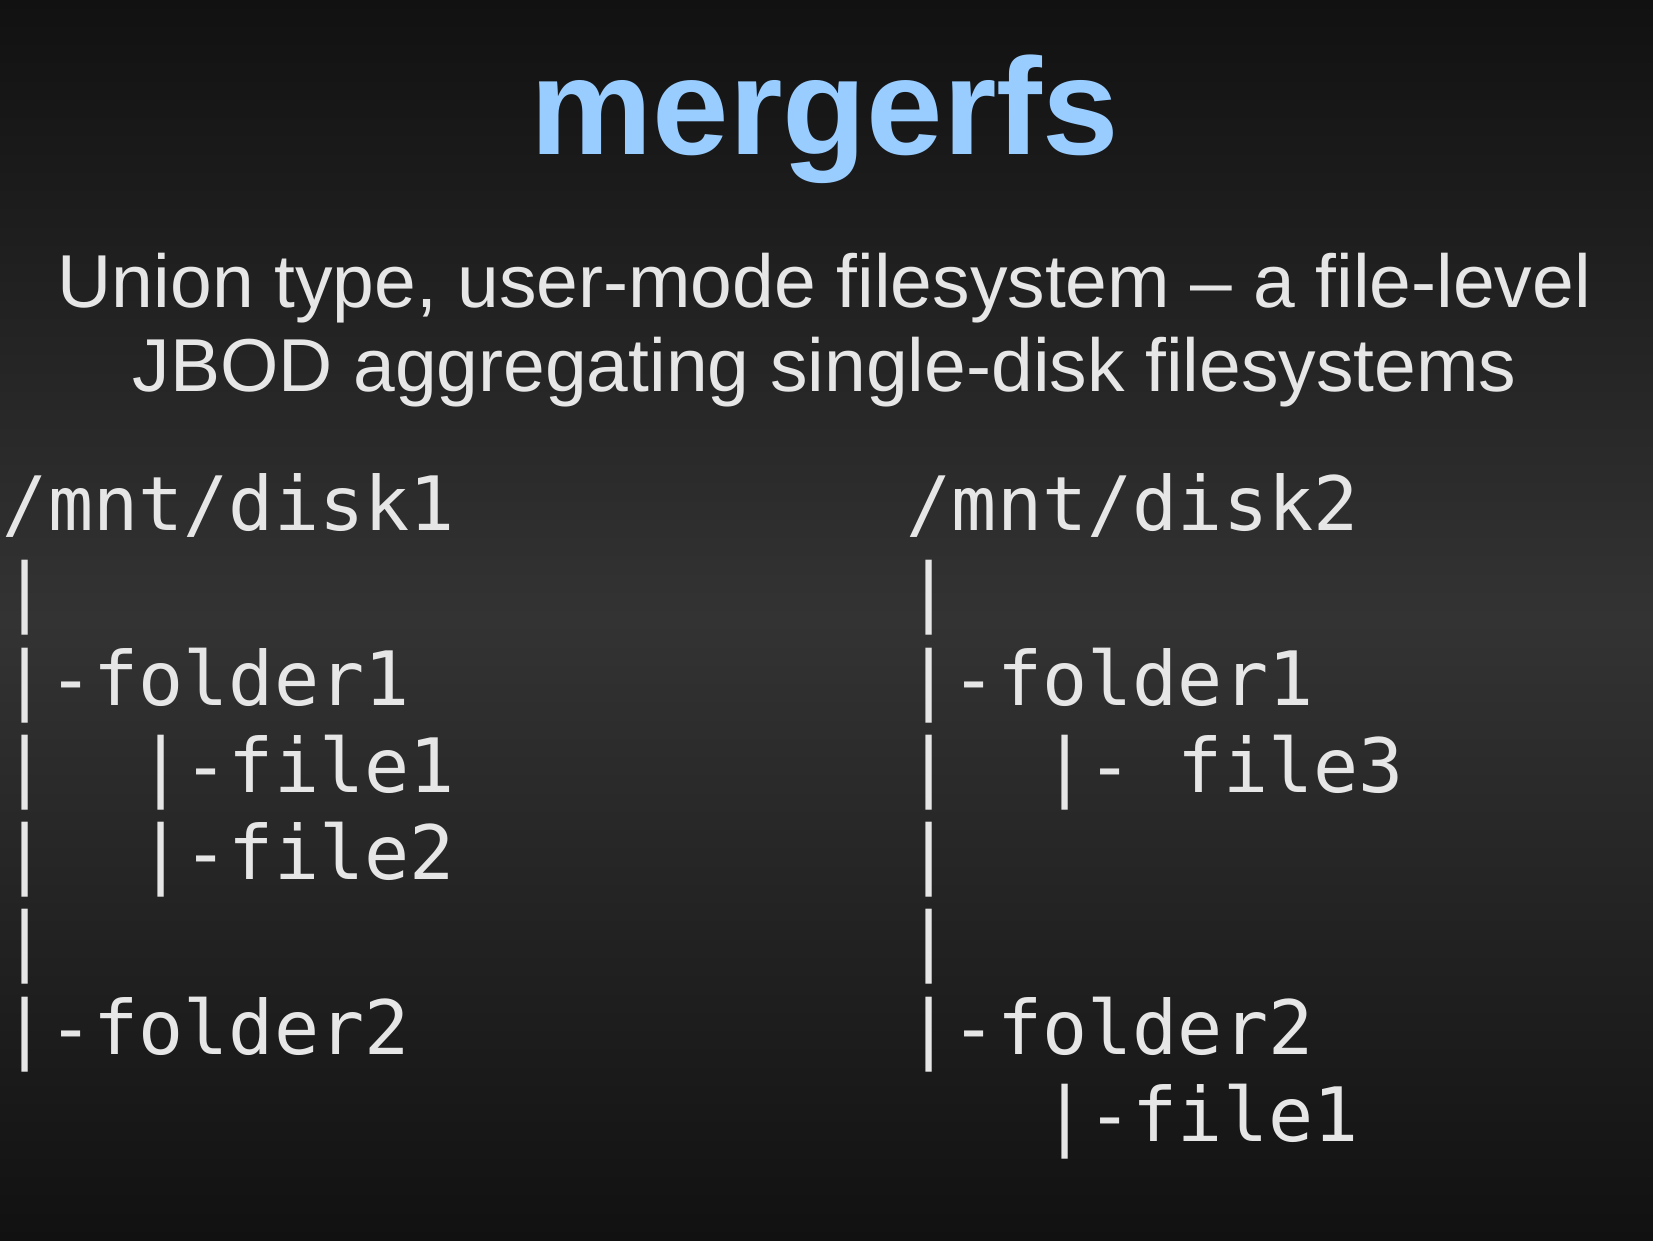

# mergerfs
Union type, user-mode filesystem – a file-level JBOD aggregating single-disk filesystems
/mnt/disk1 /mnt/disk2
| |
|-folder1 |-folder1
| |-file1 | |- file3
| |-file2 |
| |
|-folder2 |-folder2
 |-file1